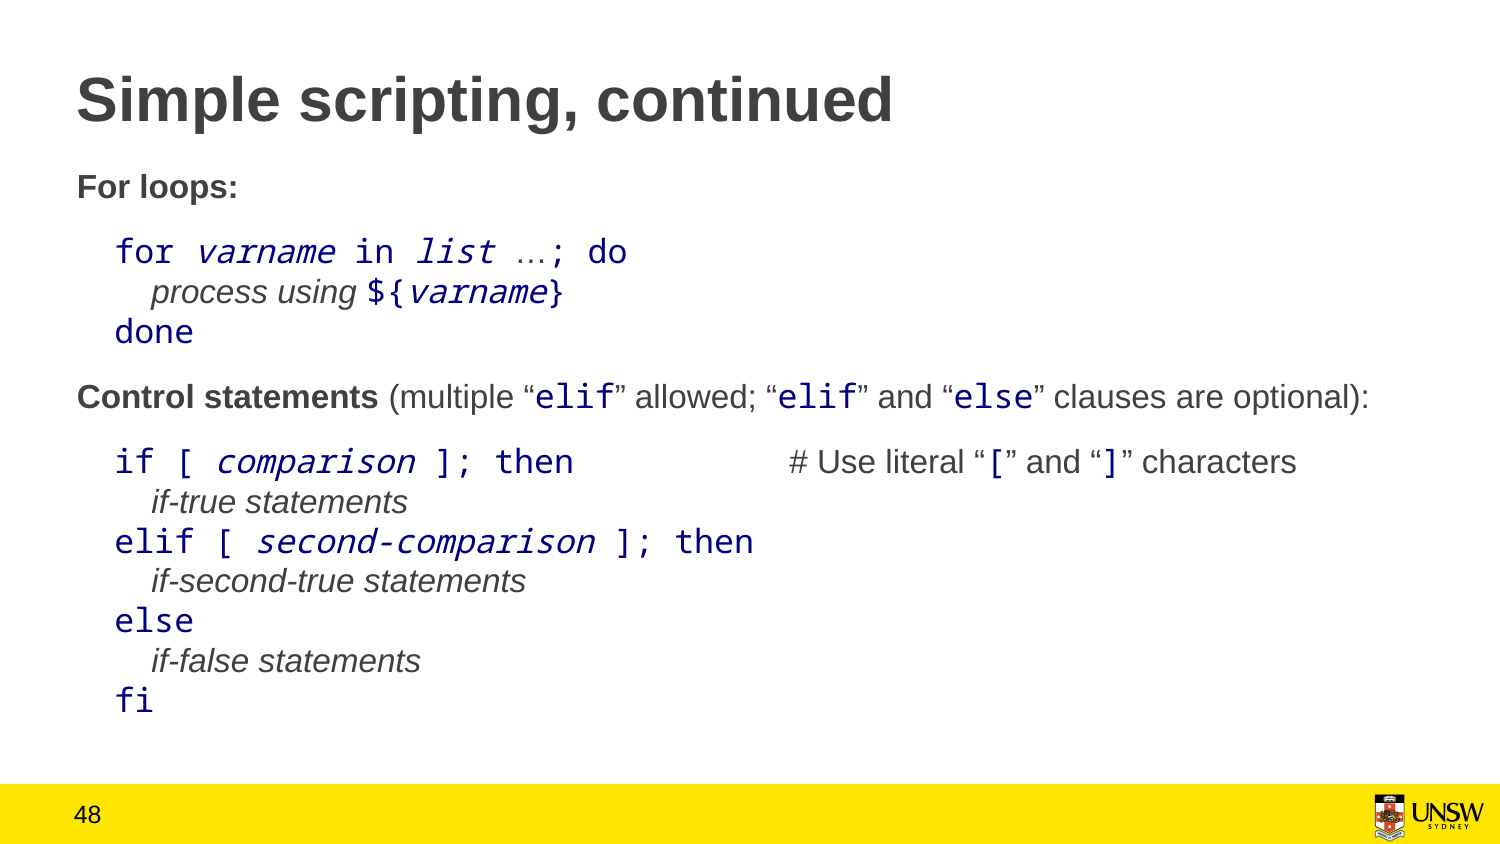

# Simple scripting, continued
For loops:
for varname in list …; do
 process using ${varname}
done
Control statements (multiple “elif” allowed; “elif” and “else” clauses are optional):
if [ comparison ]; then			# Use literal “[” and “]” characters
 if-true statements
elif [ second-comparison ]; then
 if-second-true statements
else
 if-false statements
fi